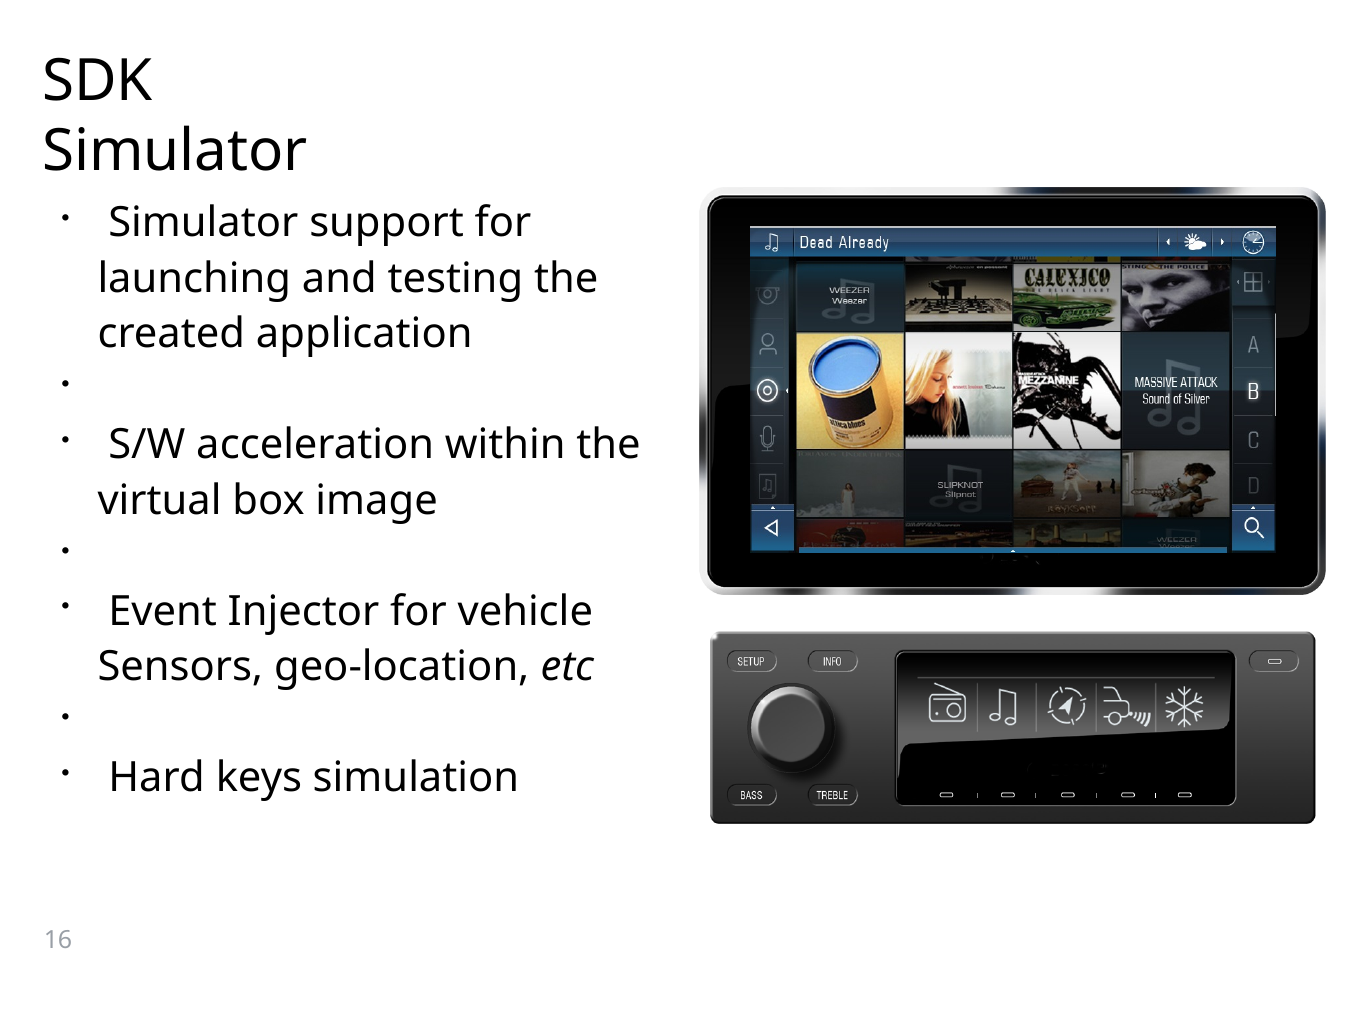

SDK
Simulator
 Simulator support for launching and testing the created application
 S/W acceleration within the virtual box image
 Event Injector for vehicle Sensors, geo-location, etc
 Hard keys simulation
16